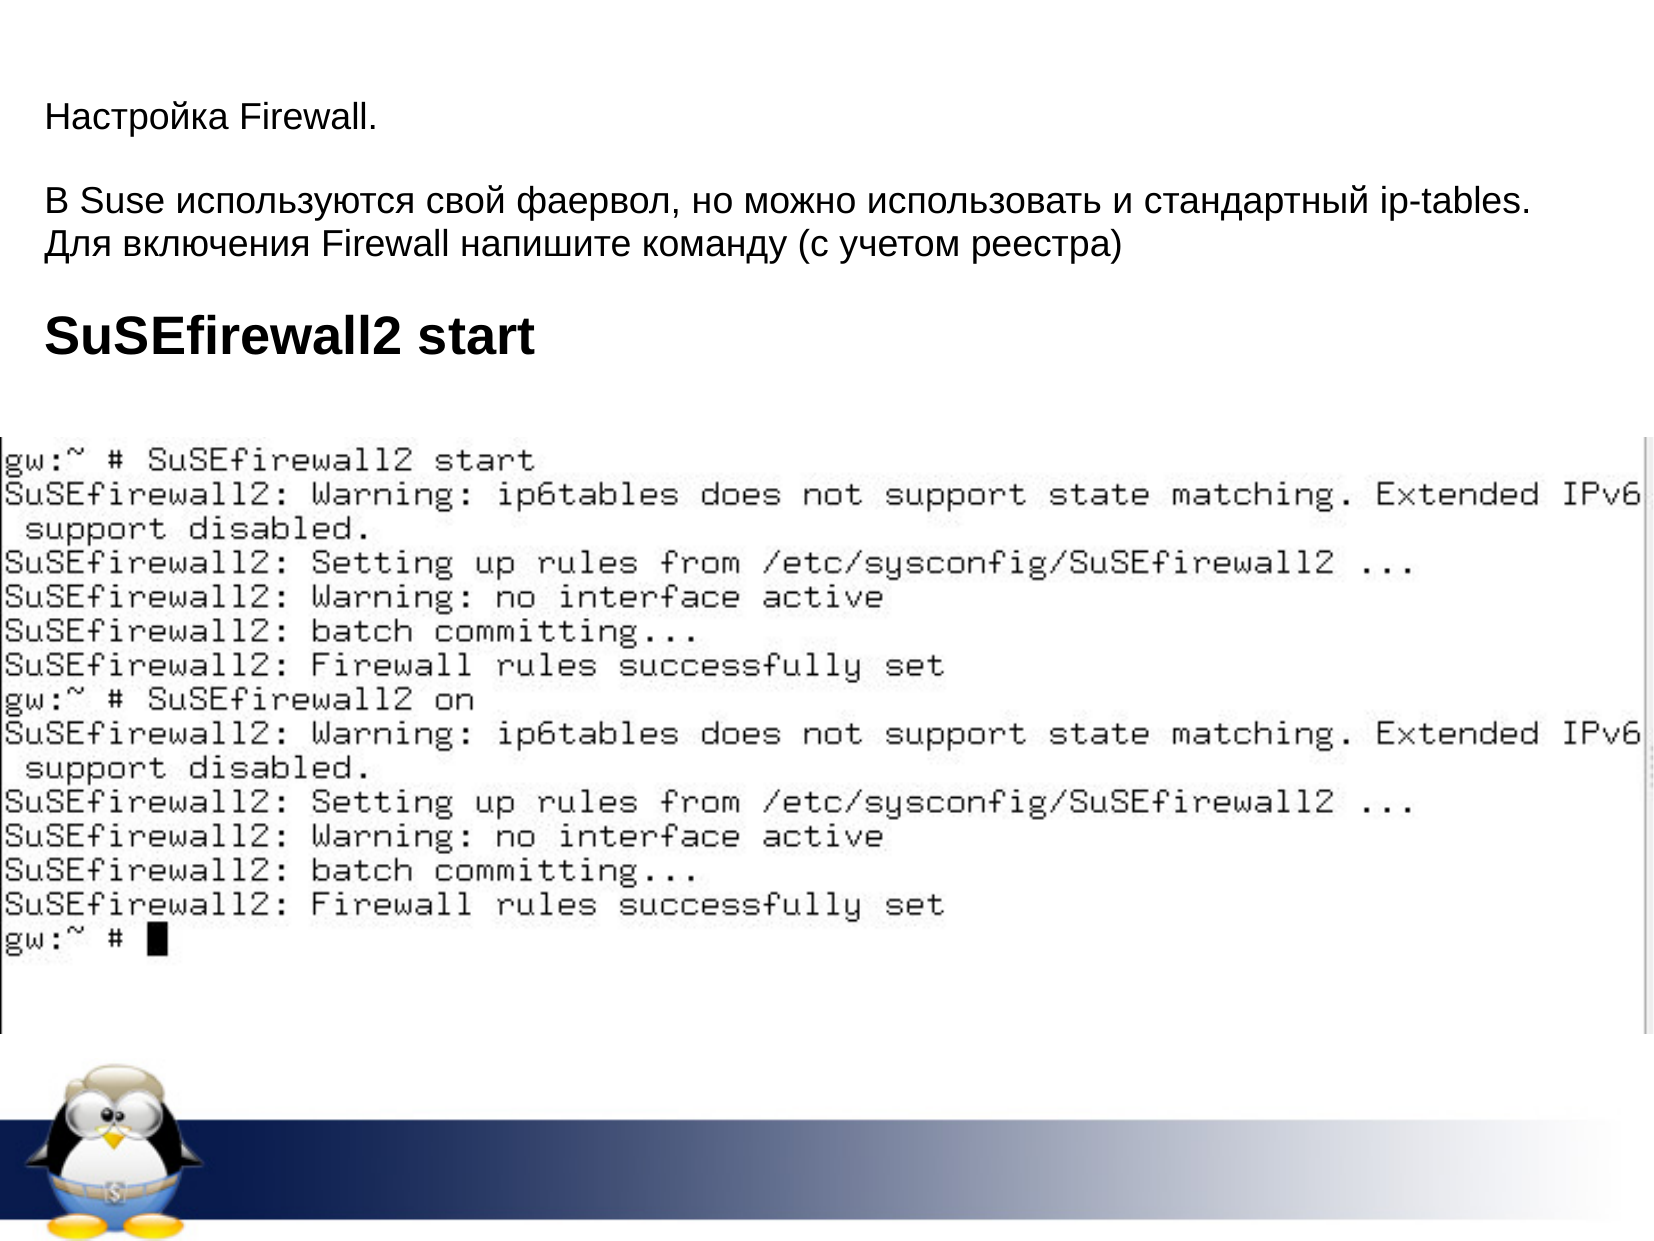

Настройка Firewall.
В Suse используются свой фаервол, но можно использовать и стандартный ip-tables.
Для включения Firewall напишите команду (с учетом реестра)
SuSEfirewall2 start